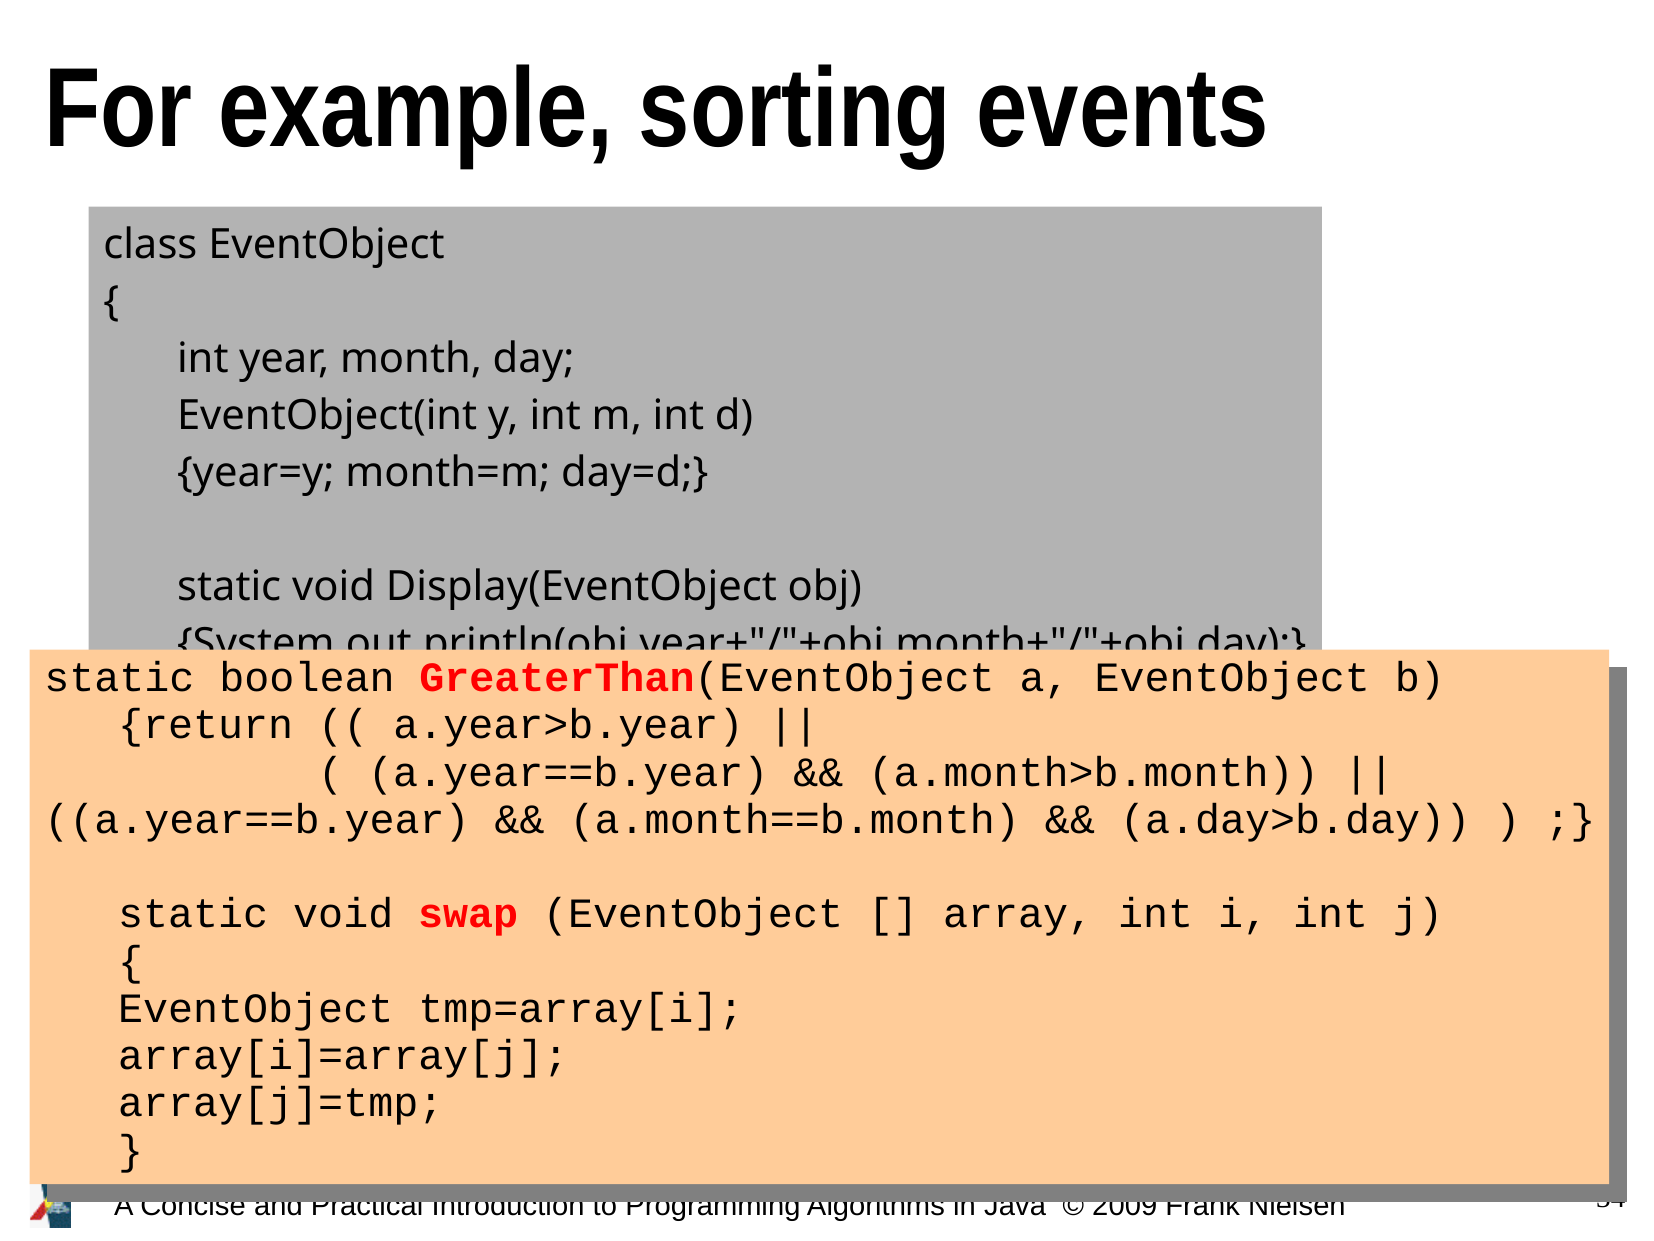

For example, sorting events
class EventObject
{
	int year, month, day;
	EventObject(int y, int m, int d)
	{year=y; month=m; day=d;}
	static void Display(EventObject obj)
	{System.out.println(obj.year+"/"+obj.month+"/"+obj.day);}
}
static boolean GreaterThan(EventObject a, EventObject b)
	{return (( a.year>b.year) ||
	 ( (a.year==b.year) && (a.month>b.month)) ||
((a.year==b.year) && (a.month==b.month) && (a.day>b.day)) ) ;}
	static void swap (EventObject [] array, int i, int j)
	{
	EventObject tmp=array[i];
	array[i]=array[j];
	array[j]=tmp;
	}